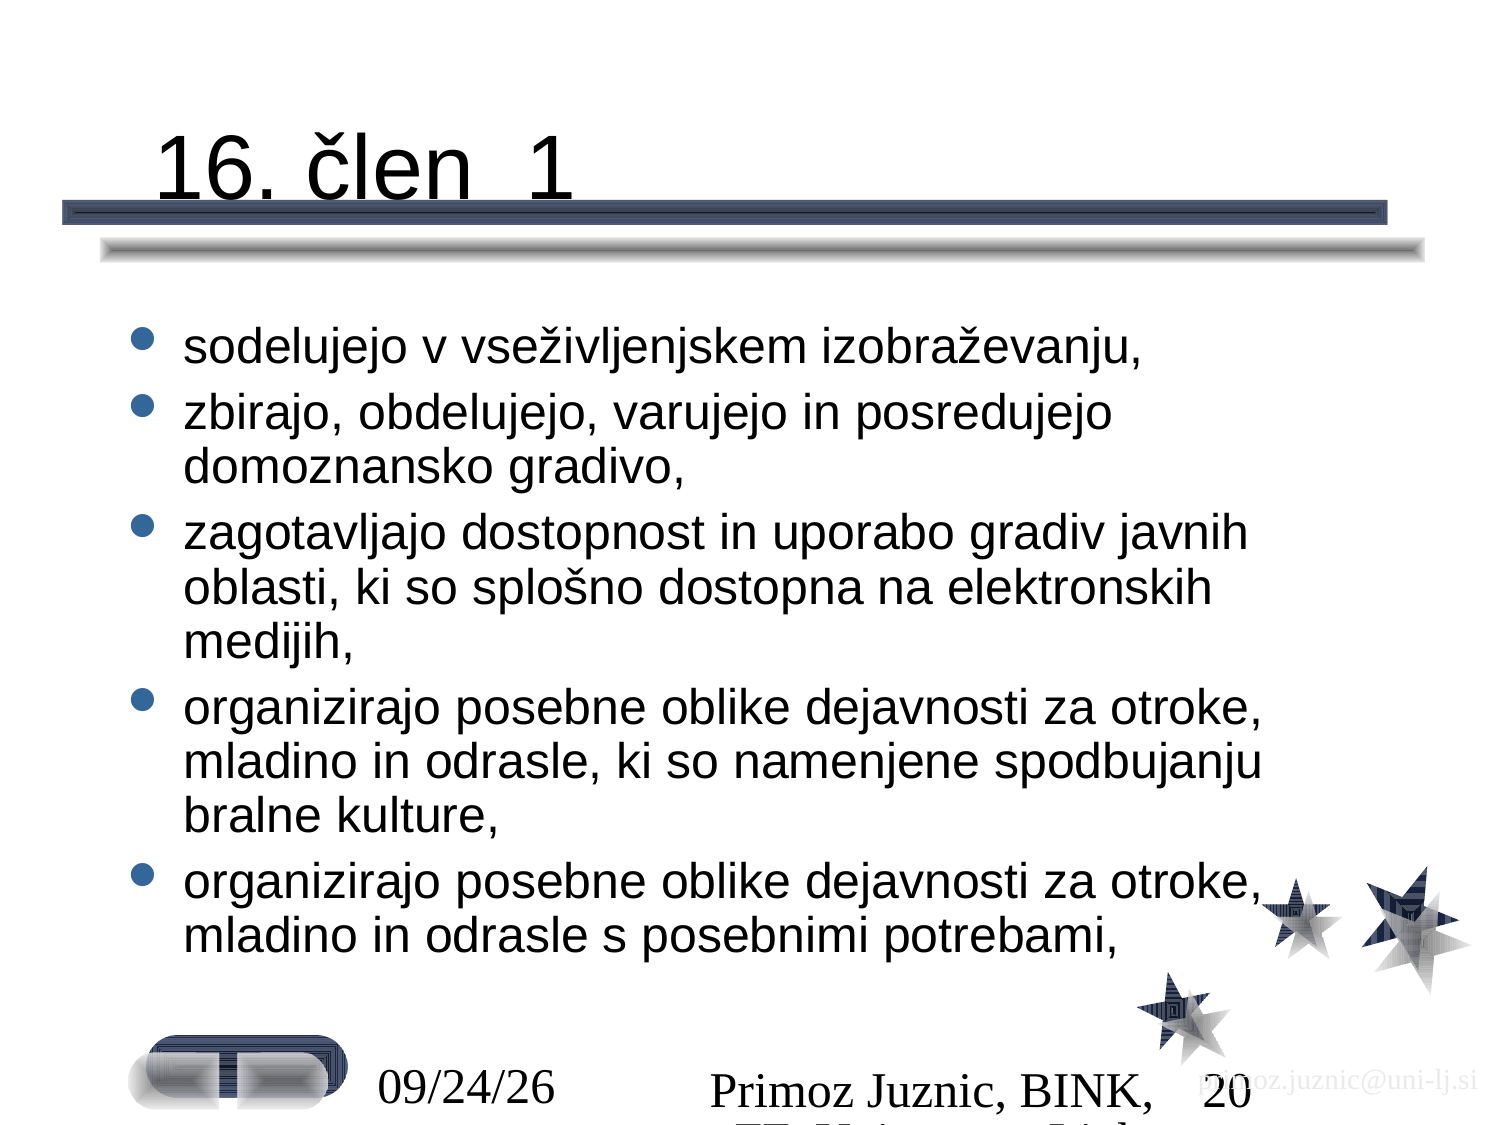

# 16. člen 1
sodelujejo v vseživljenjskem izobraževanju,
zbirajo, obdelujejo, varujejo in posredujejo domoznansko gradivo,
zagotavljajo dostopnost in uporabo gradiv javnih oblasti, ki so splošno dostopna na elektronskih medijih,
organizirajo posebne oblike dejavnosti za otroke, mladino in odrasle, ki so namenjene spodbujanju bralne kulture,
organizirajo posebne oblike dejavnosti za otroke, mladino in odrasle s posebnimi potrebami,
Primoz Juznic, BINK, FF, Univerza v Ljubljani
20